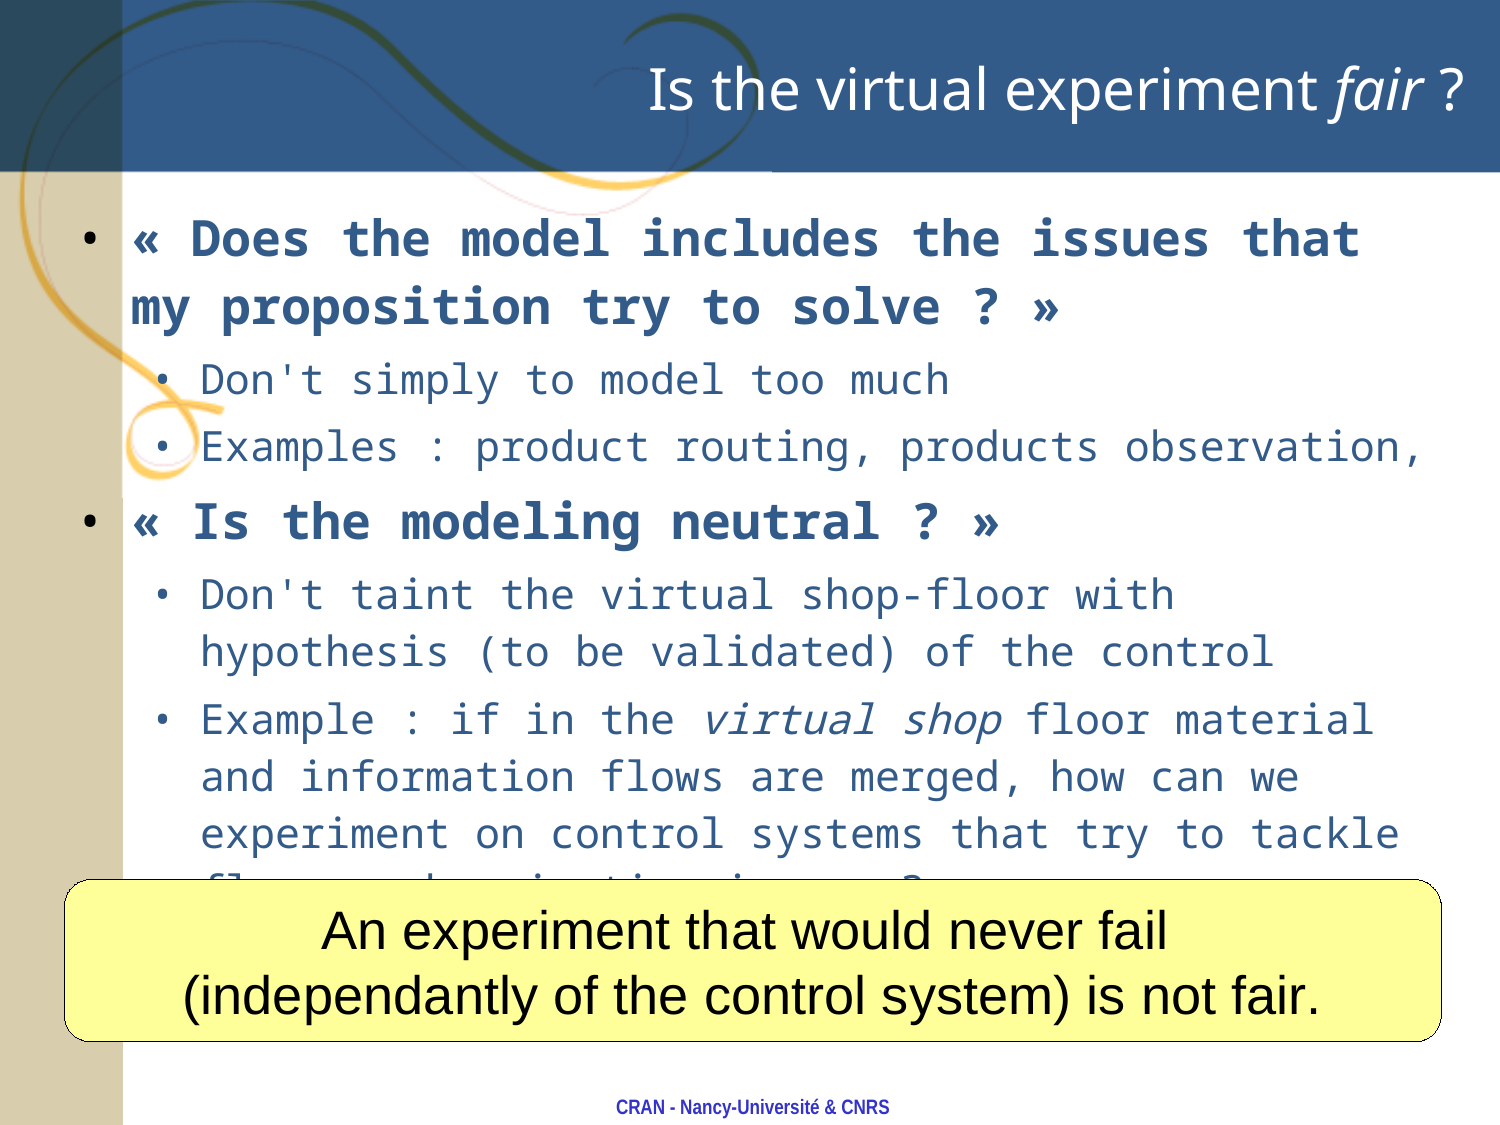

# Is the virtual experiment fair ?
« Does the model includes the issues that my proposition try to solve ? »
Don't simply to model too much
Examples : product routing, products observation,
« Is the modeling neutral ? »
Don't taint the virtual shop-floor with hypothesis (to be validated) of the control
Example : if in the virtual shop floor material and information flows are merged, how can we experiment on control systems that try to tackle flow synchronization issues ?
An experiment that would never fail
(independantly of the control system) is not fair.